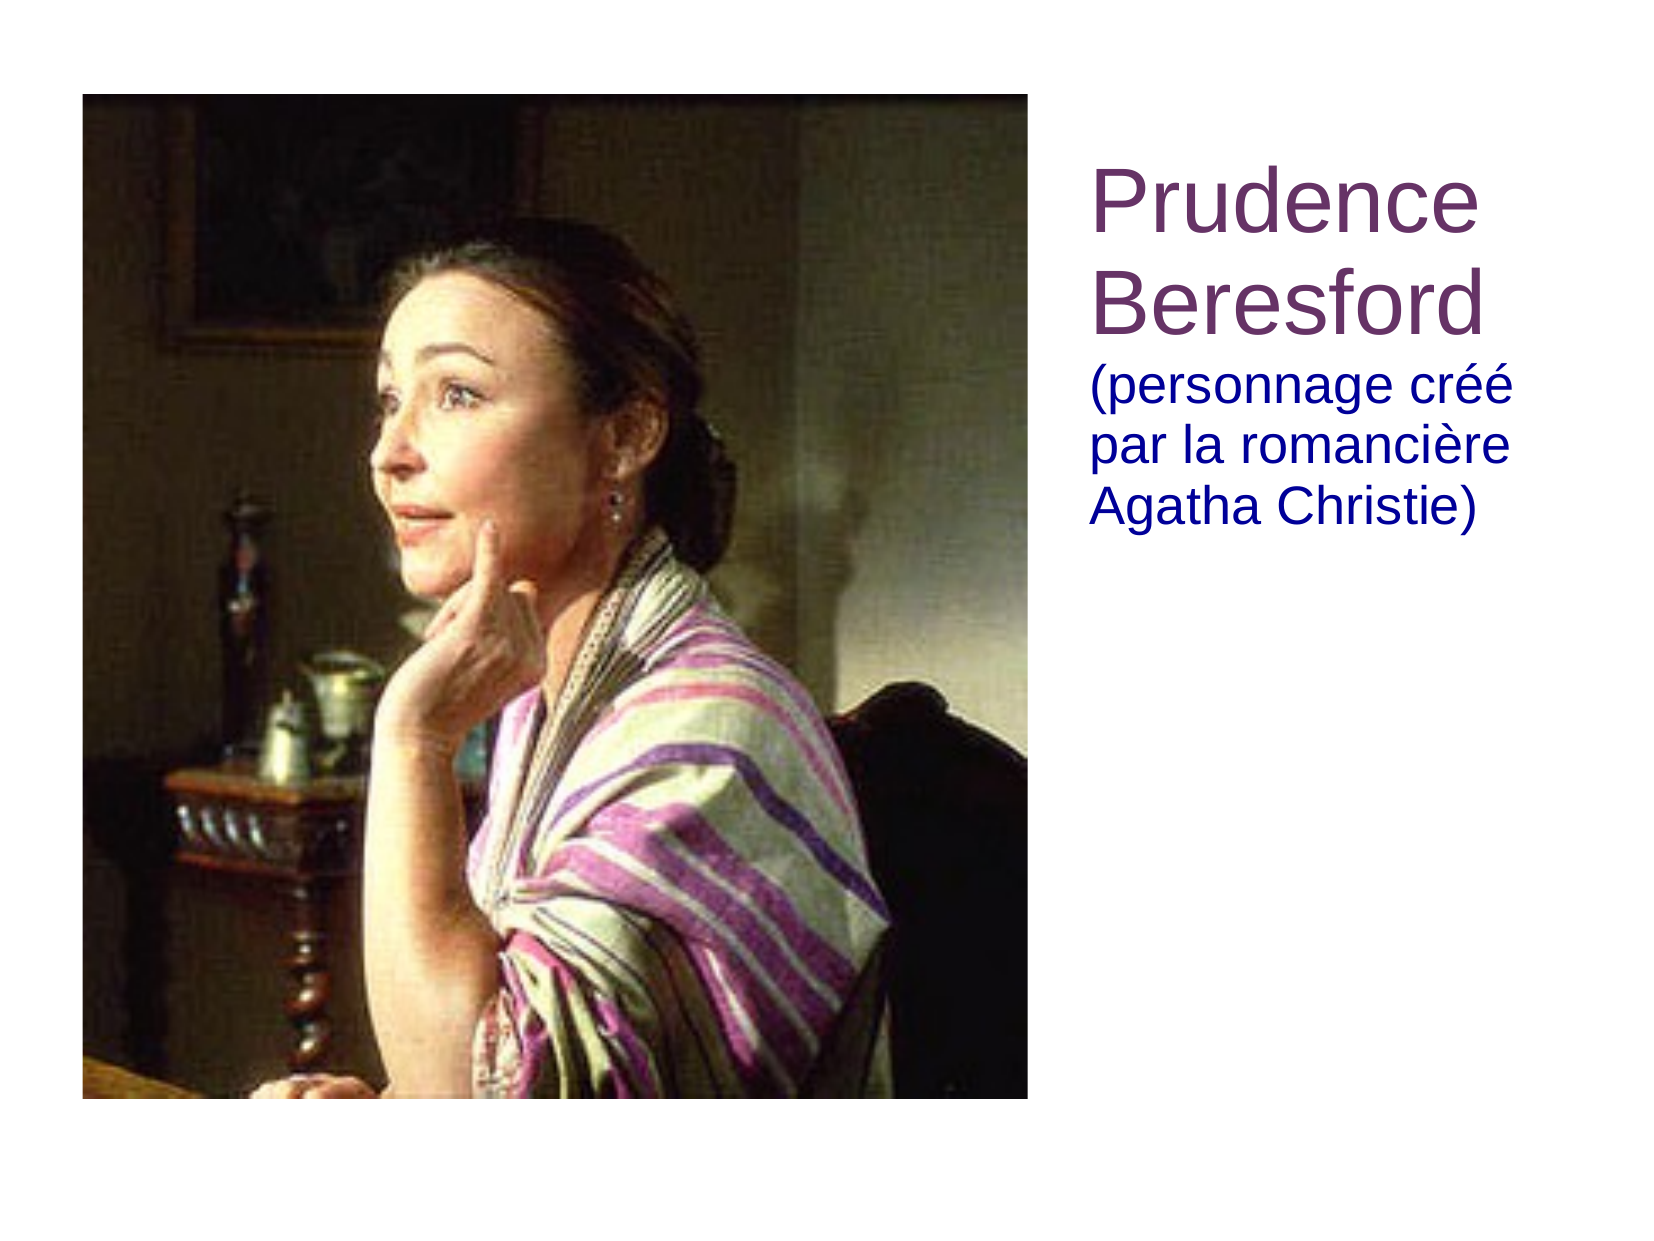

Prudence Beresford (personnage créé par la romancière Agatha Christie)